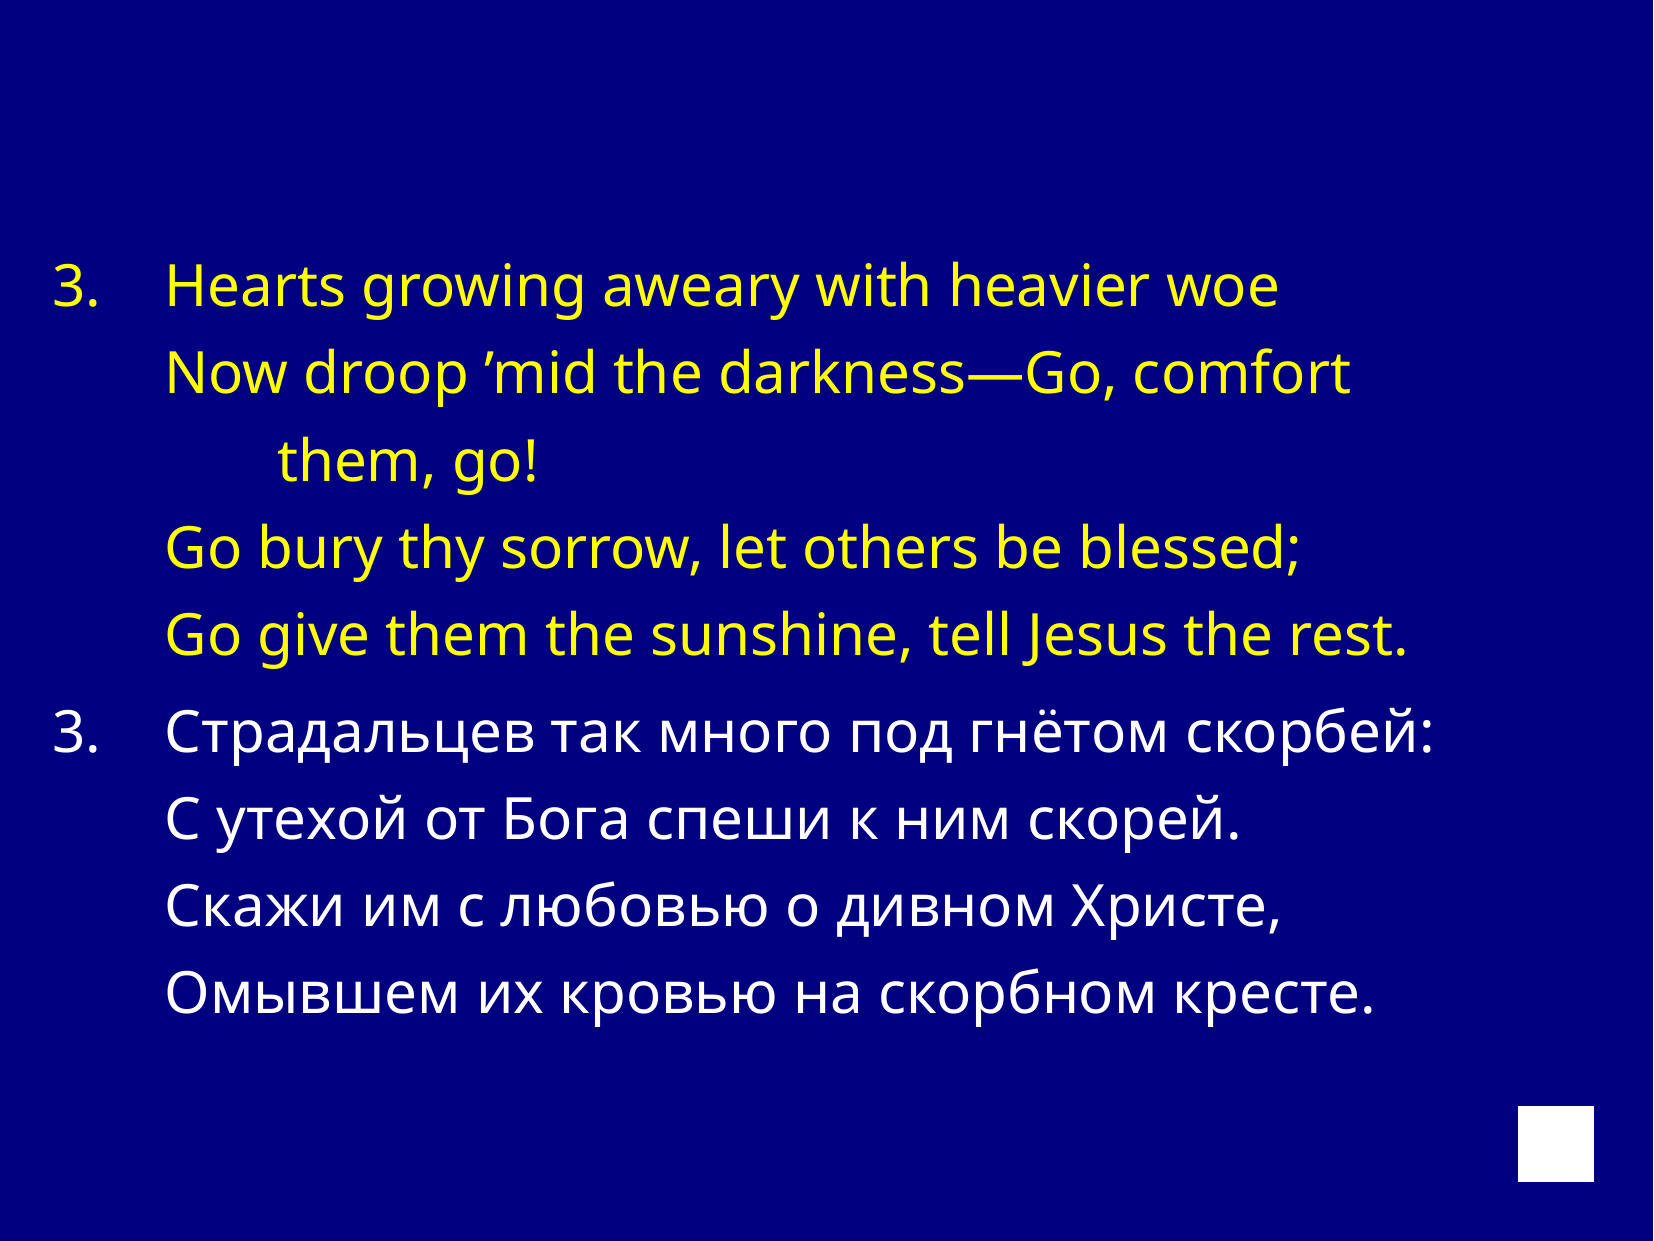

3.	Hearts growing aweary with heavier woe
	Now droop ’mid the darkness—Go, comfort
		them, go!
	Go bury thy sorrow, let others be blessed;
	Go give them the sunshine, tell Jesus the rest.
3.	Страдальцев так много под гнётом скорбей:
	С утехой от Бога спеши к ним скорей.
	Скажи им с любовью о дивном Христе,
	Омывшем их кровью на скорбном кресте.